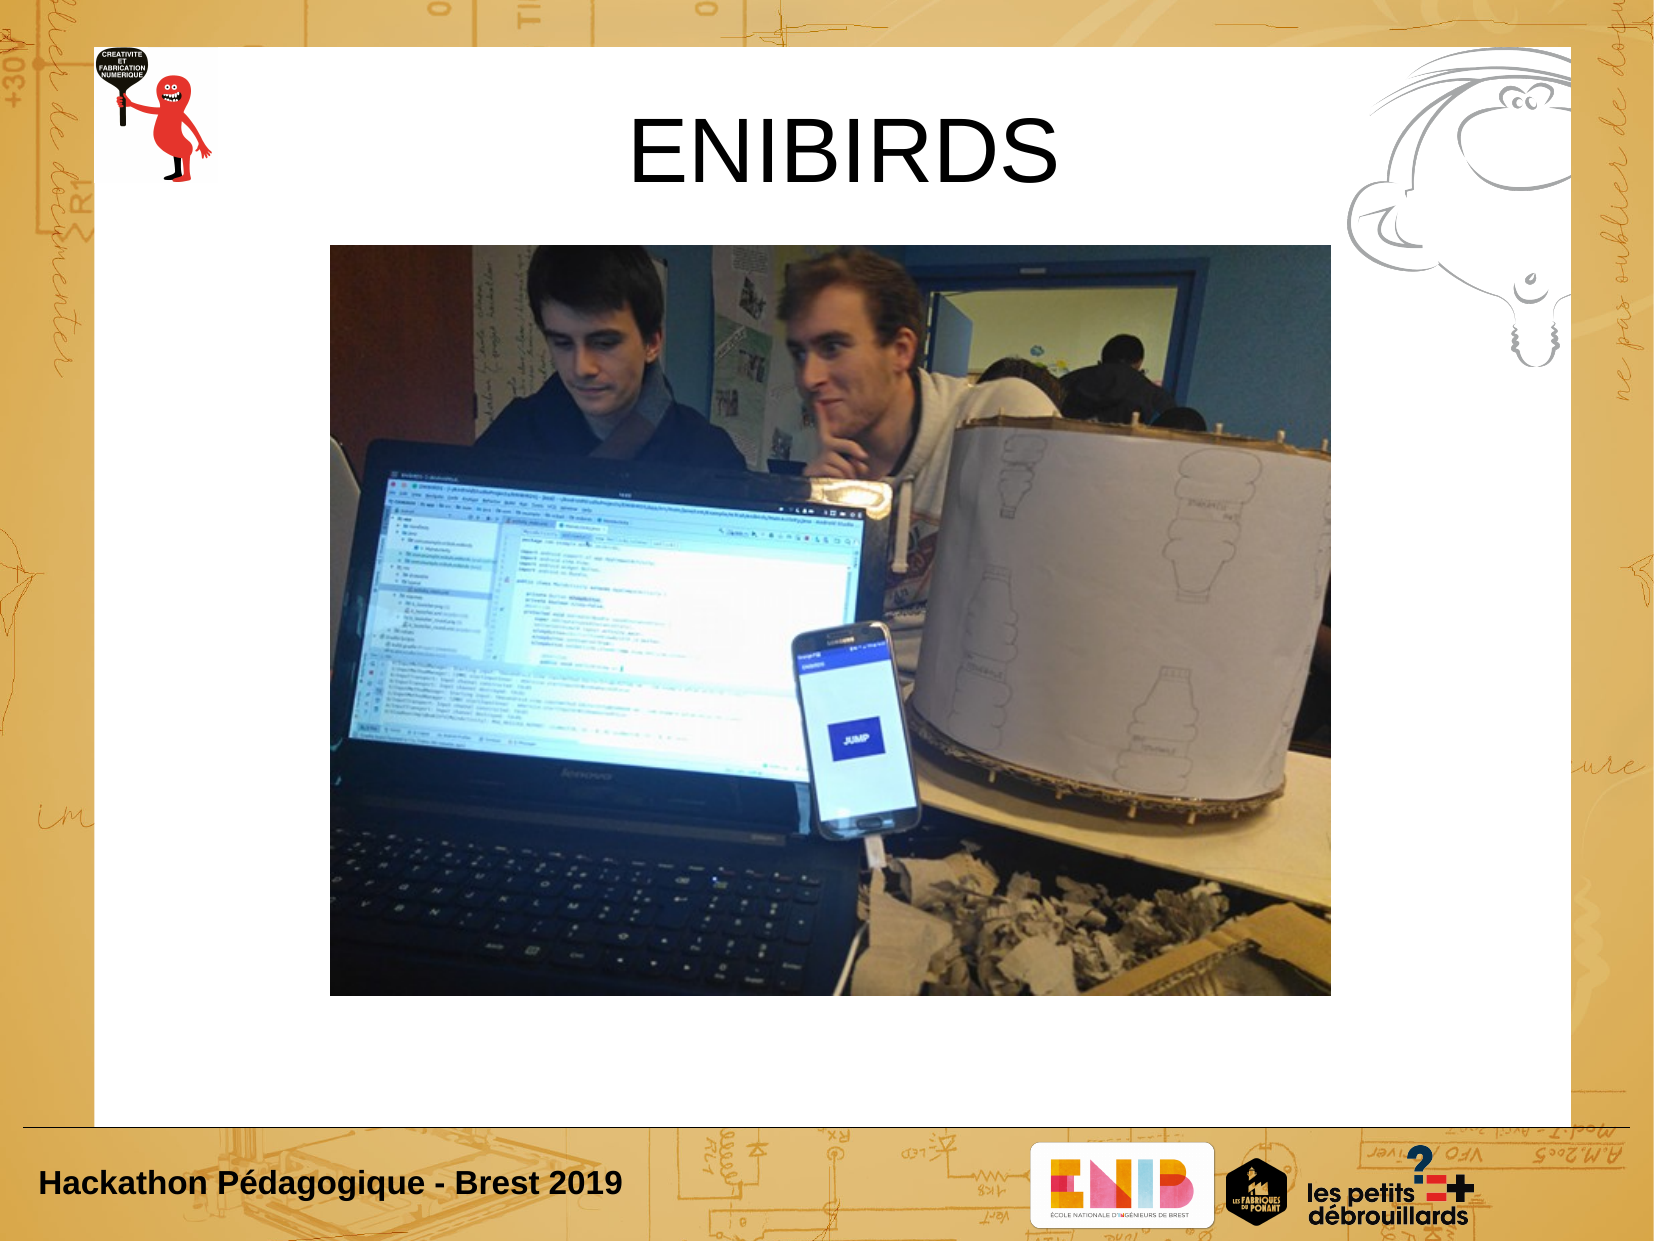

# ENIBIRDS
Hackathon Pédagogique - Brest 2019